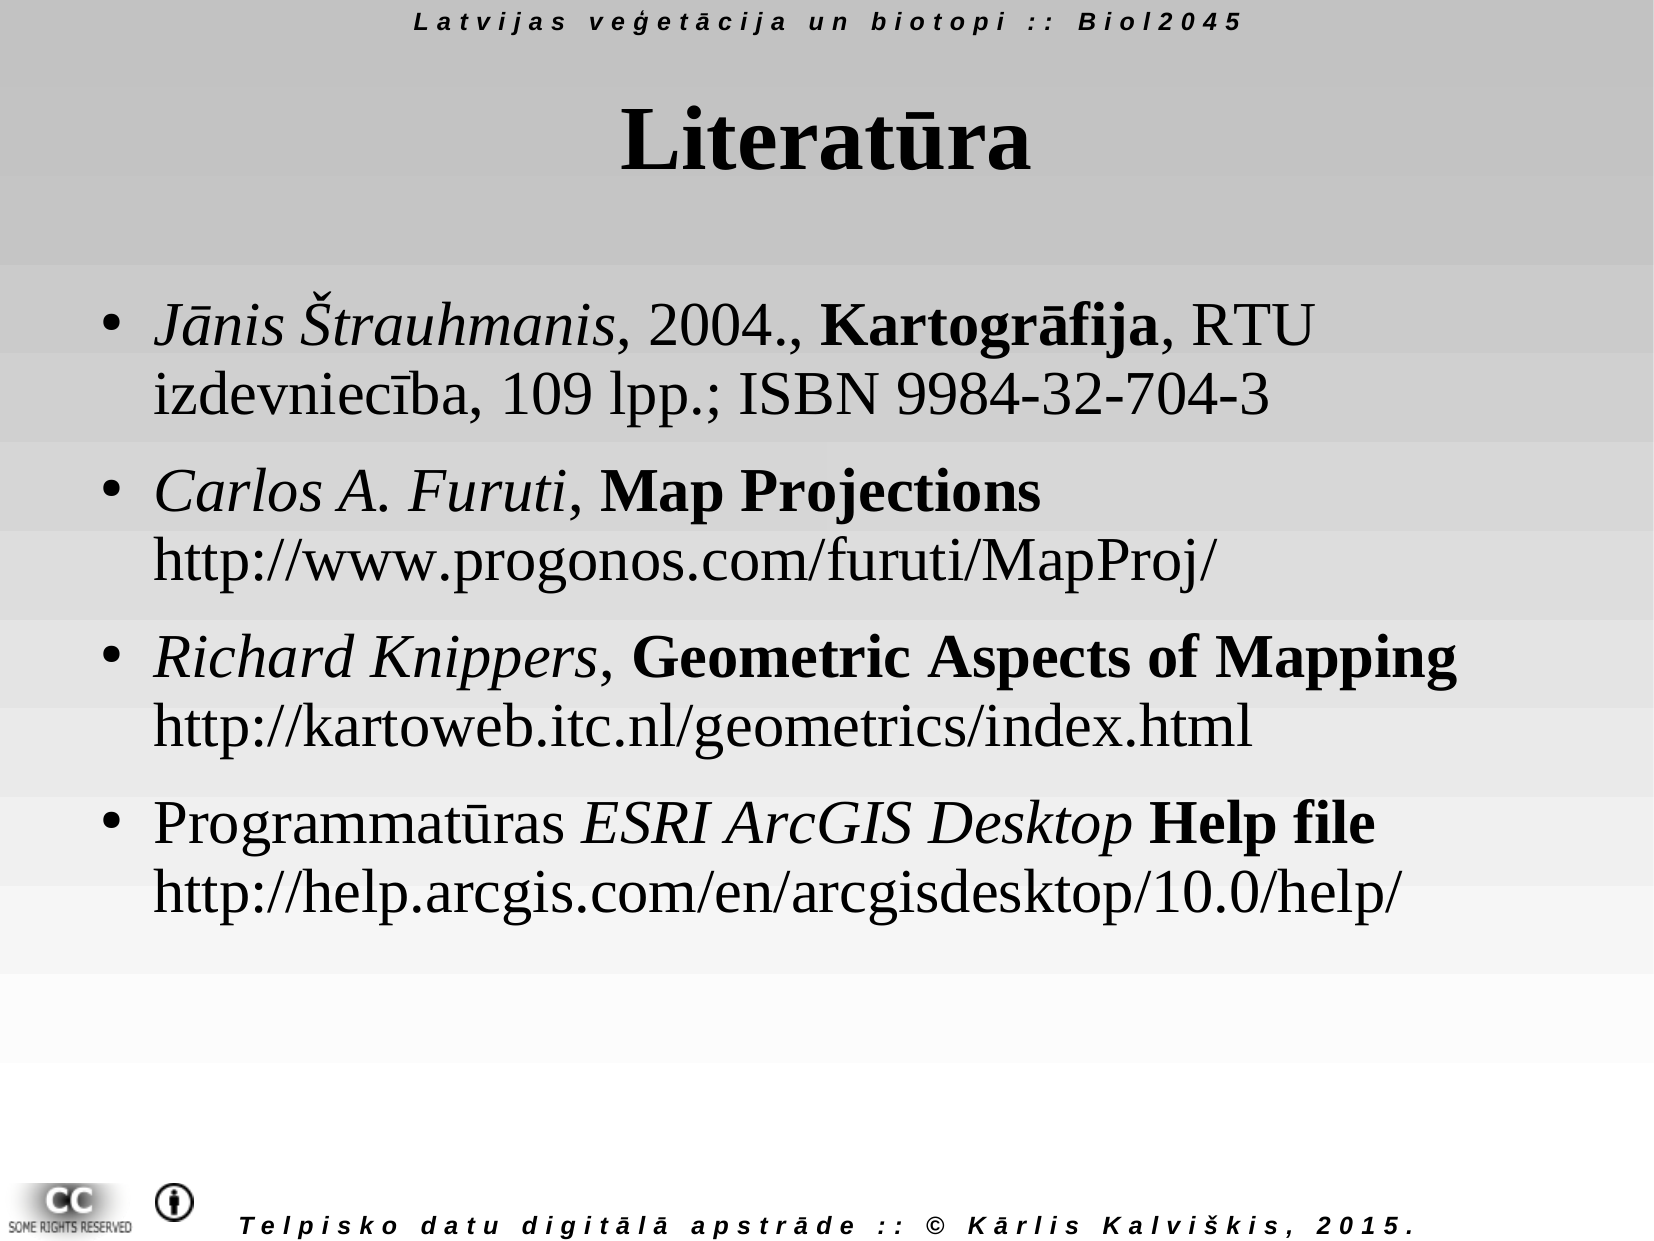

# Literatūra
Jānis Štrauhmanis, 2004., Kartogrāfija, RTU izdevniecība, 109 lpp.; ISBN 9984-32-704-3
Carlos A. Furuti, Map Projections
http://www.progonos.com/furuti/MapProj/
Richard Knippers, Geometric Aspects of Mapping
http://kartoweb.itc.nl/geometrics/index.html
Programmatūras ESRI ArcGIS Desktop Help file
http://help.arcgis.com/en/arcgisdesktop/10.0/help/